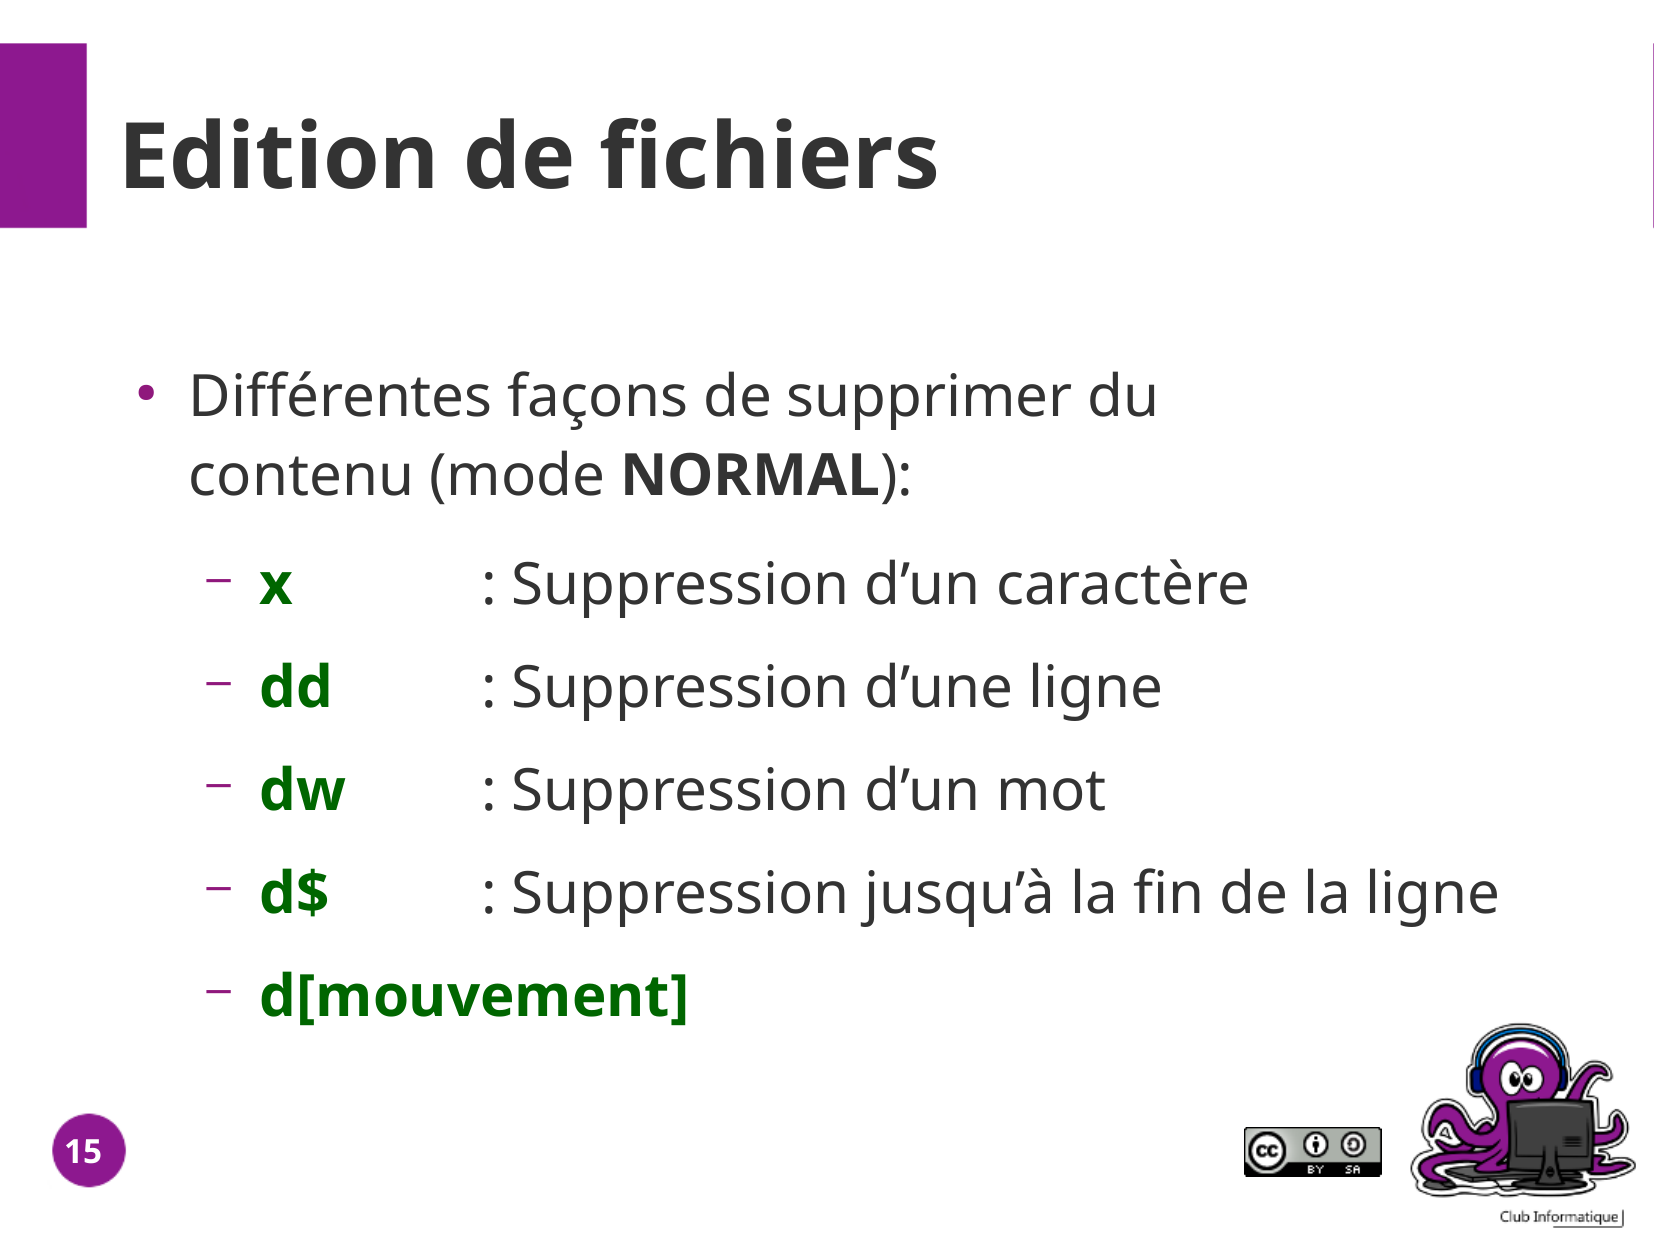

# Edition de fichiers
Différentes façons de supprimer du contenu (mode NORMAL):
x 		 	: Suppression d’un caractère
dd 	 	: Suppression d’une ligne
dw 	 	: Suppression d’un mot
d$ 	  	: Suppression jusqu’à la fin de la ligne
d[mouvement]
15